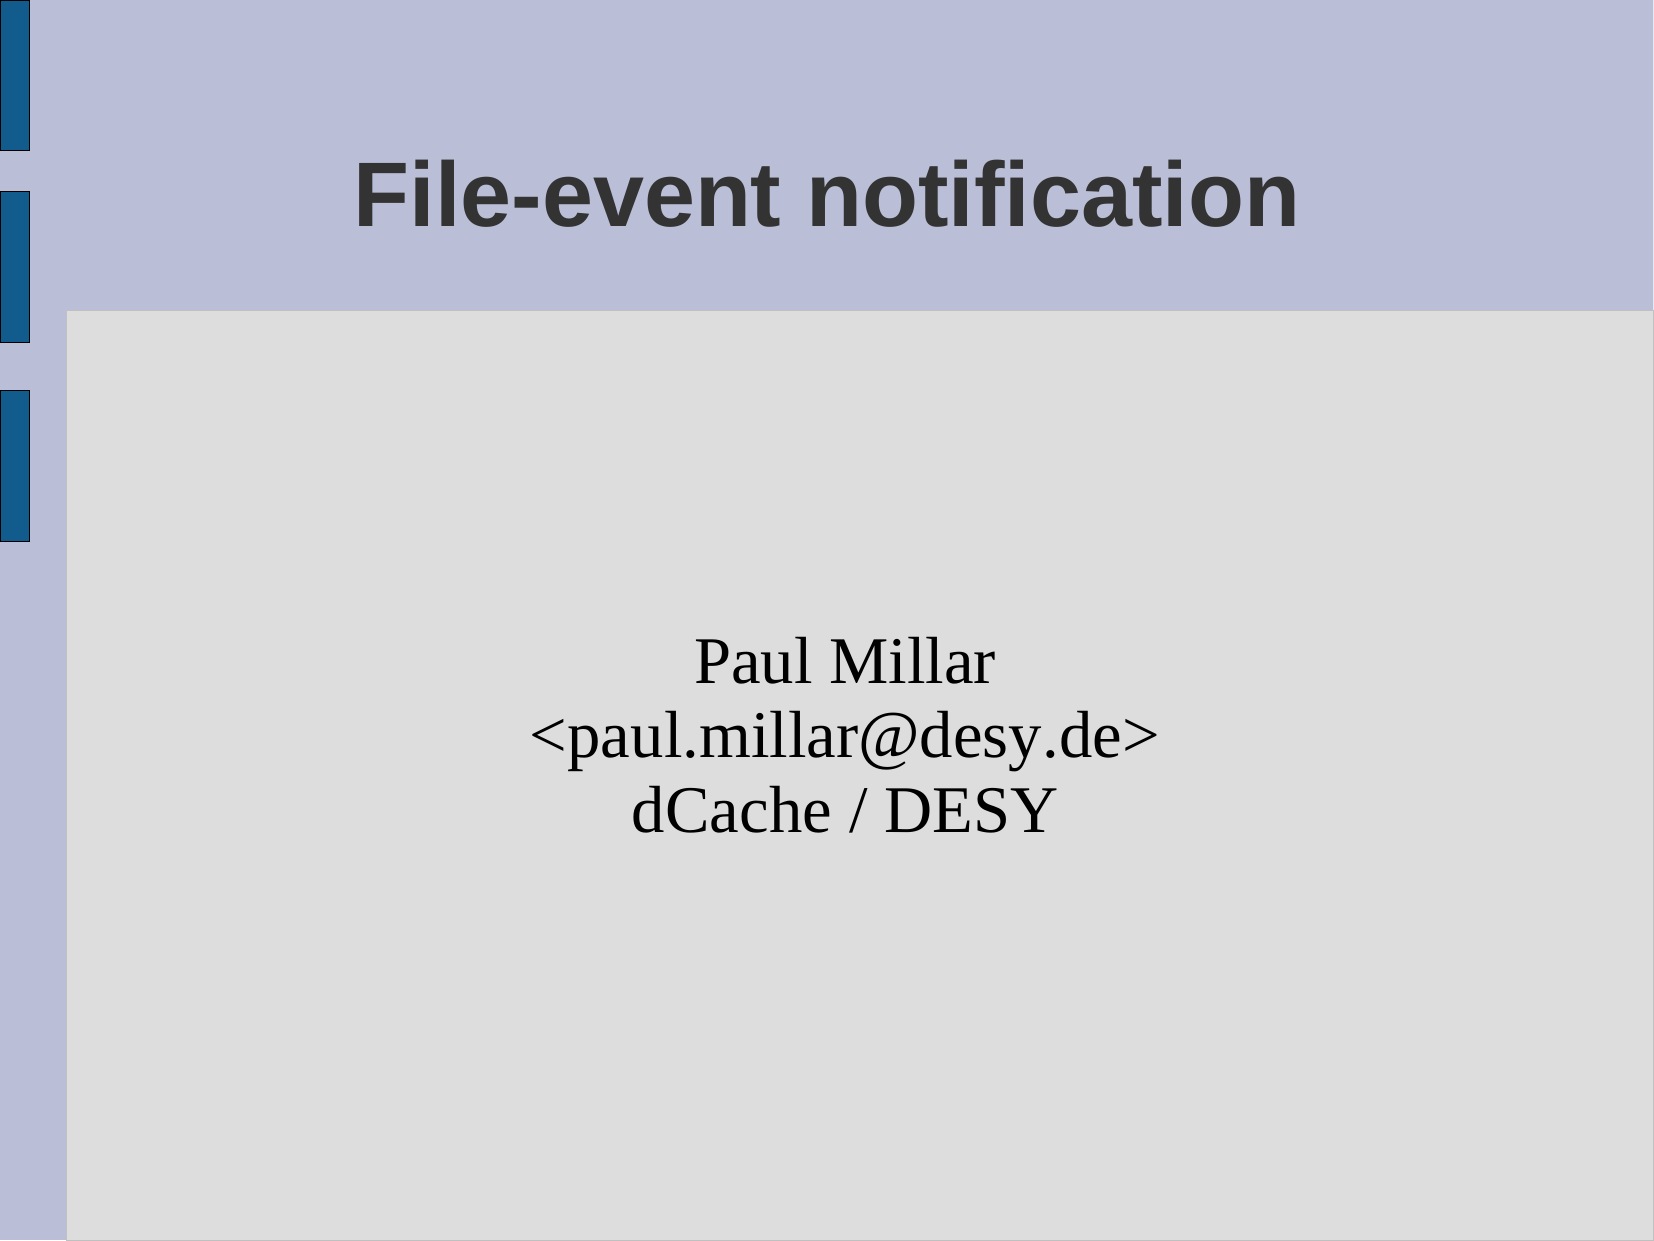

# File-event notification
Paul Millar
<paul.millar@desy.de>
dCache / DESY